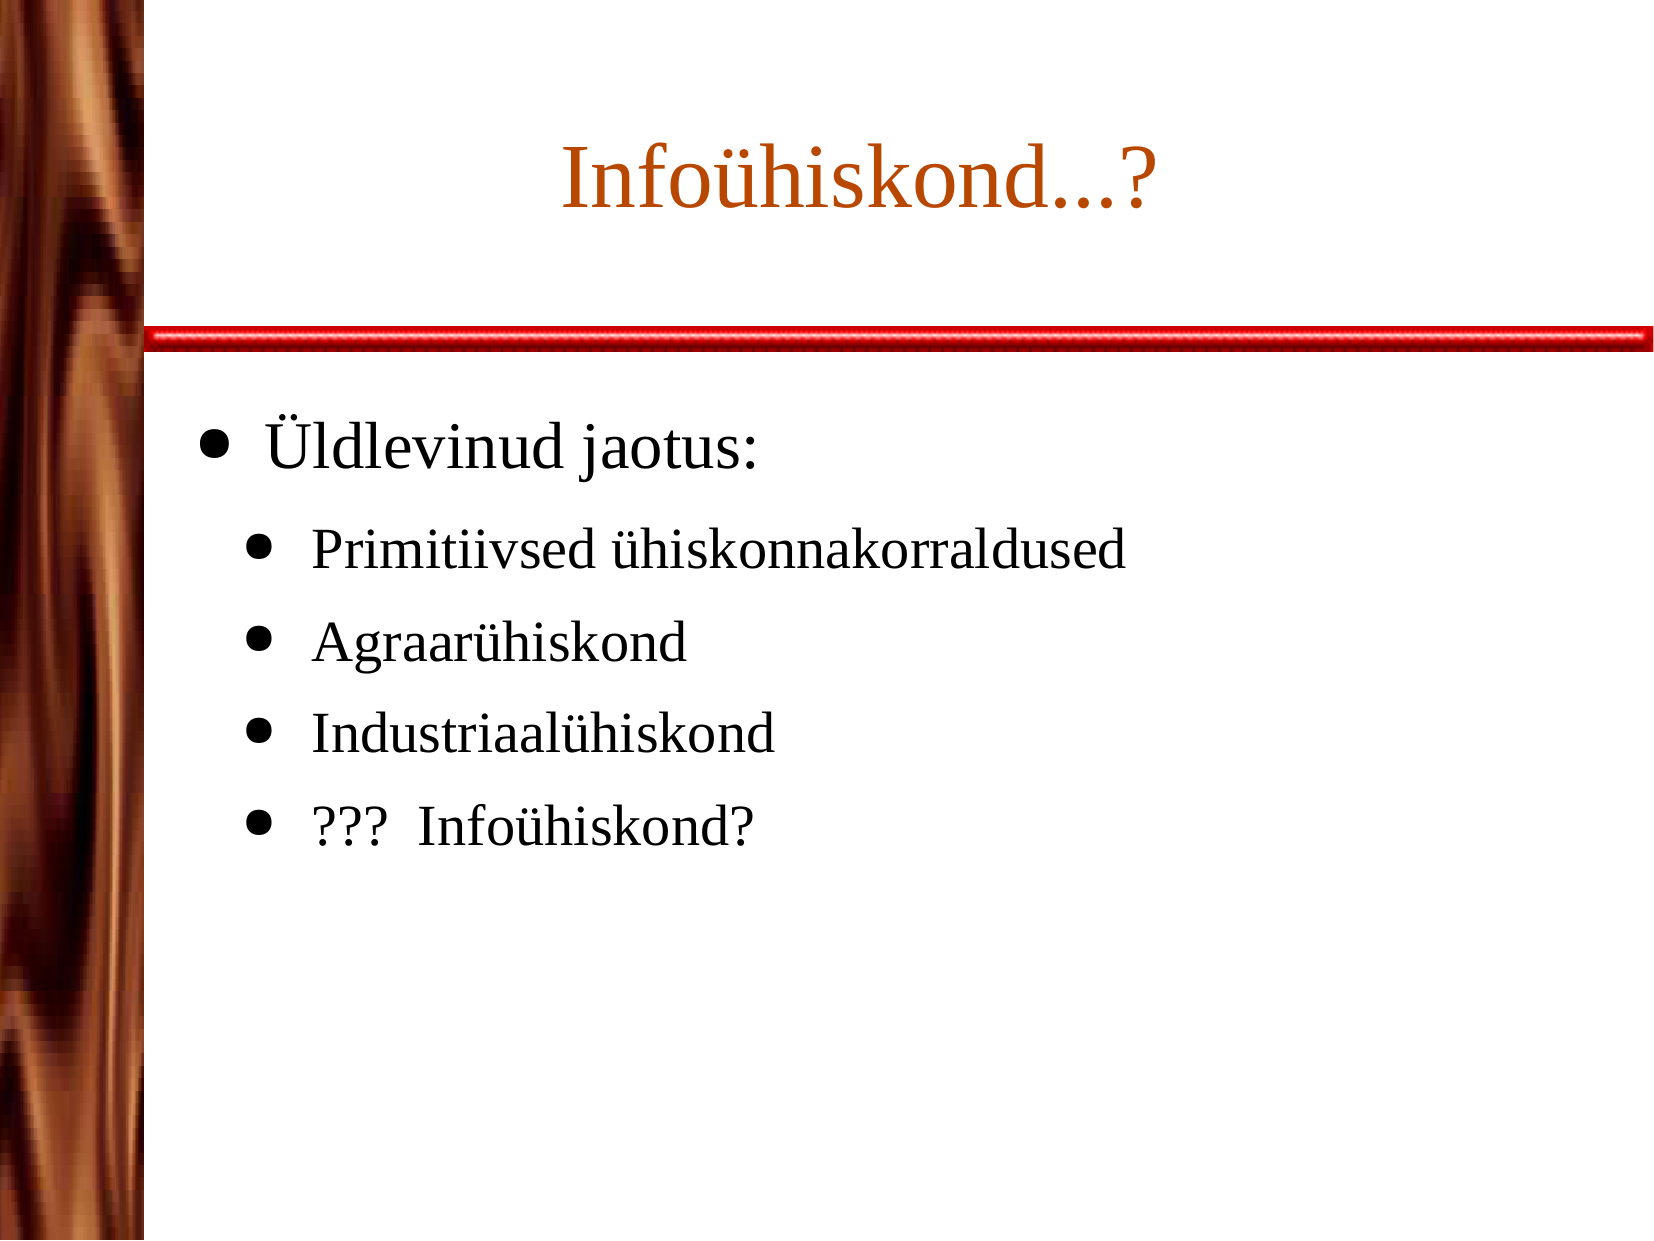

# Infoühiskond...?
Üldlevinud jaotus:
Primitiivsed ühiskonnakorraldused
Agraarühiskond
Industriaalühiskond
??? Infoühiskond?